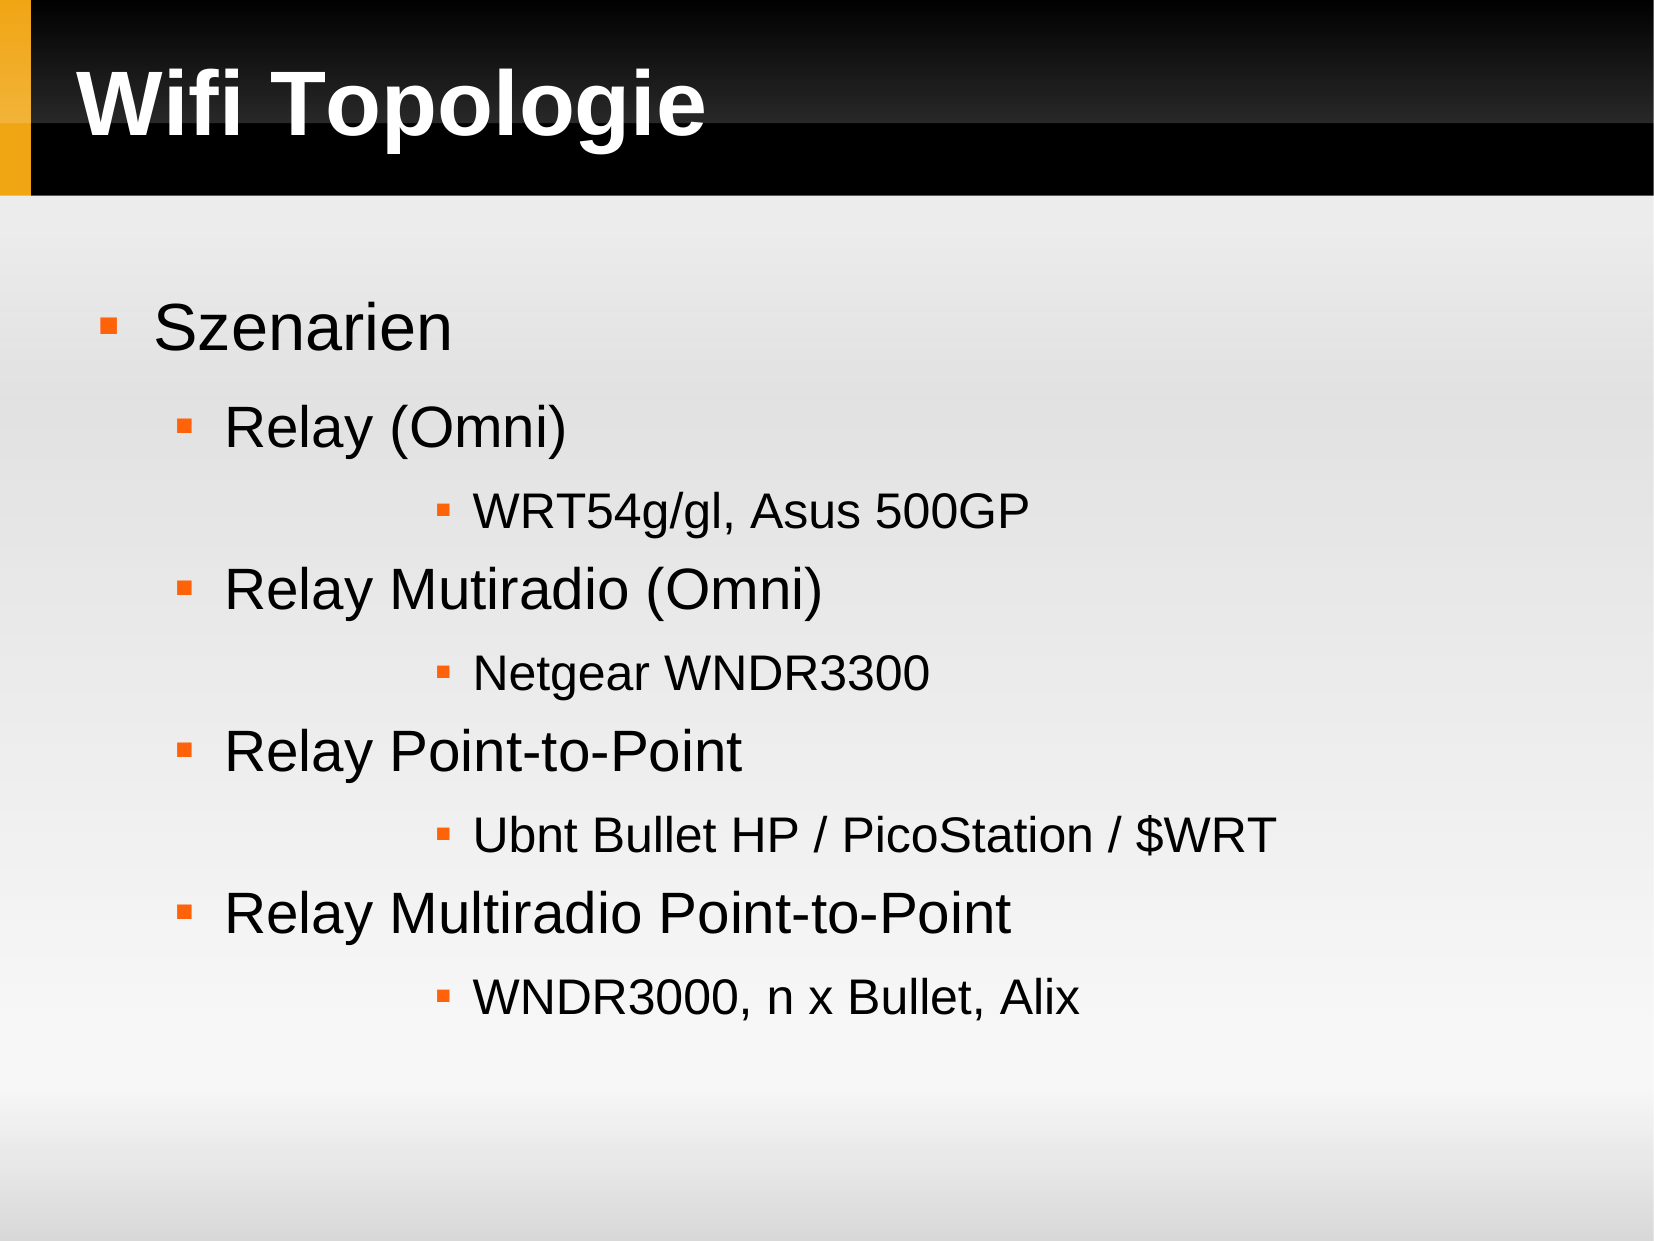

# Wifi Topologie
Szenarien
Relay (Omni)
WRT54g/gl, Asus 500GP
Relay Mutiradio (Omni)
Netgear WNDR3300
Relay Point-to-Point
Ubnt Bullet HP / PicoStation / $WRT
Relay Multiradio Point-to-Point
WNDR3000, n x Bullet, Alix